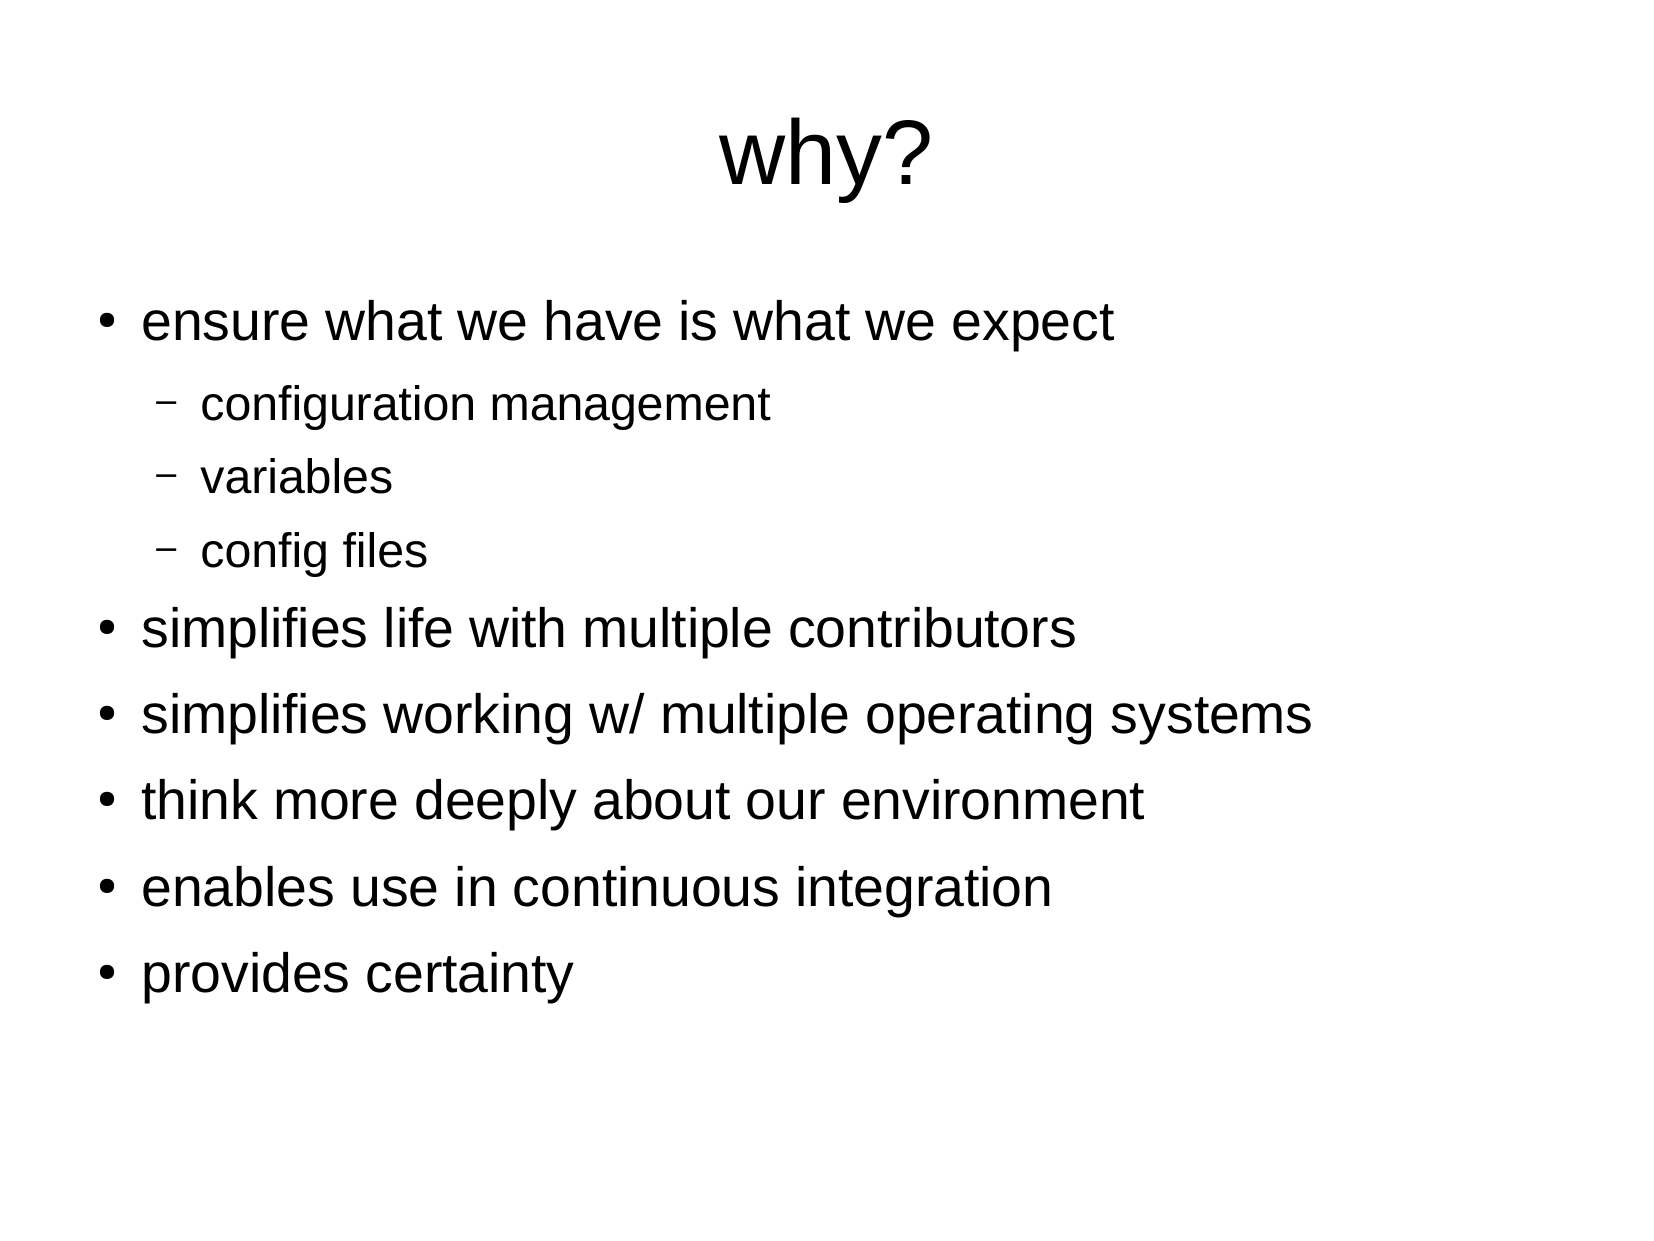

# why?
ensure what we have is what we expect
configuration management
variables
config files
simplifies life with multiple contributors
simplifies working w/ multiple operating systems
think more deeply about our environment
enables use in continuous integration
provides certainty